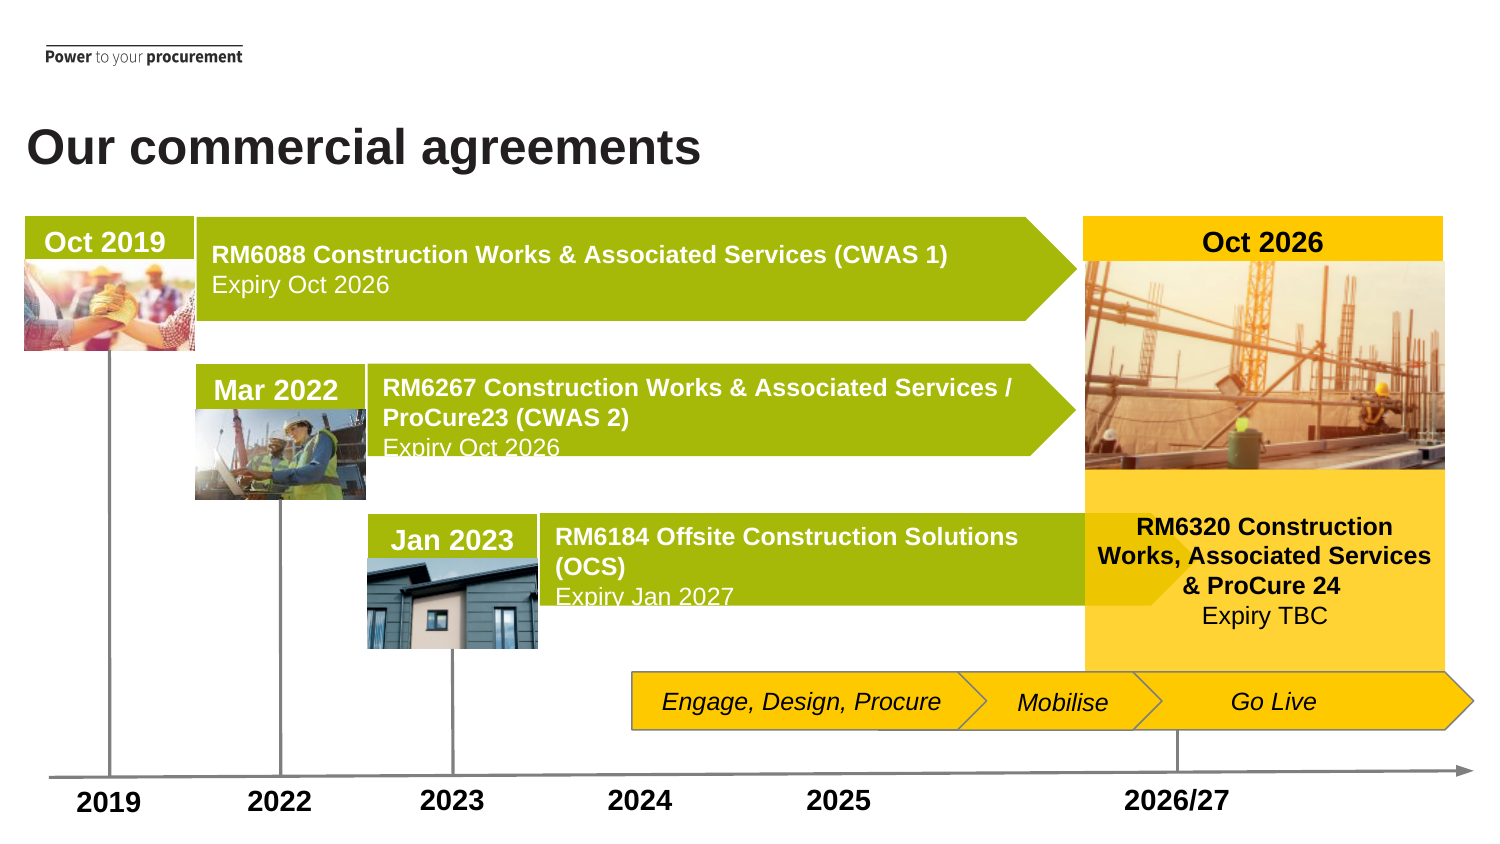

Our commercial agreements
Oct 2019
RM6088 Construction Works & Associated Services (CWAS 1)
Expiry Oct 2026
Mar 2022
RM6267 Construction Works & Associated Services / ProCure23 (CWAS 2)
Expiry Oct 2026
RM6184 Offsite Construction Solutions (OCS)
Expiry Jan 2027
Jan 2023
Oct 2026
RM6320 Construction Works, Associated Services & ProCure 24
Expiry TBC
Engage, Design, Procure
Mobilise
Go Live
2025
2026/27
2023
2024
2022
2019